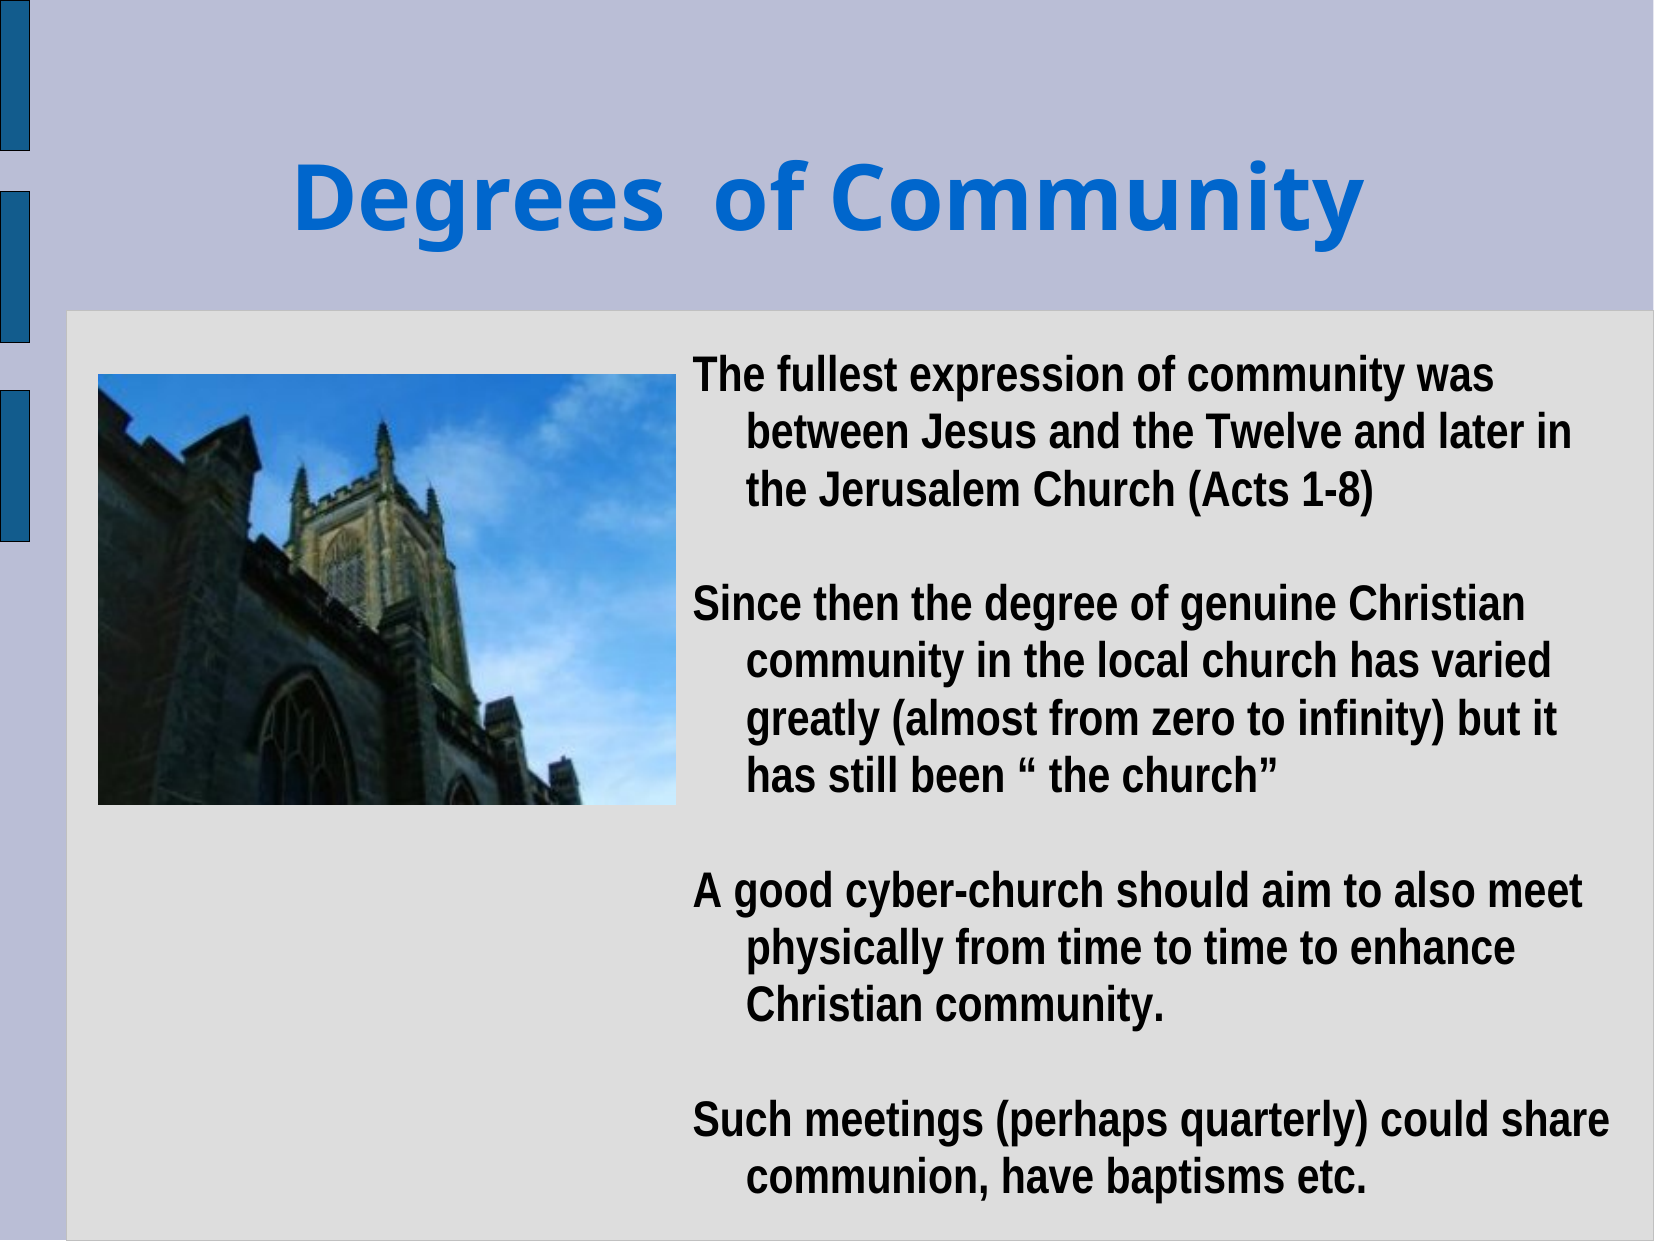

# Degrees of Community
The fullest expression of community was between Jesus and the Twelve and later in the Jerusalem Church (Acts 1-8)
Since then the degree of genuine Christian community in the local church has varied greatly (almost from zero to infinity) but it has still been “ the church”
A good cyber-church should aim to also meet physically from time to time to enhance Christian community.
Such meetings (perhaps quarterly) could share communion, have baptisms etc.